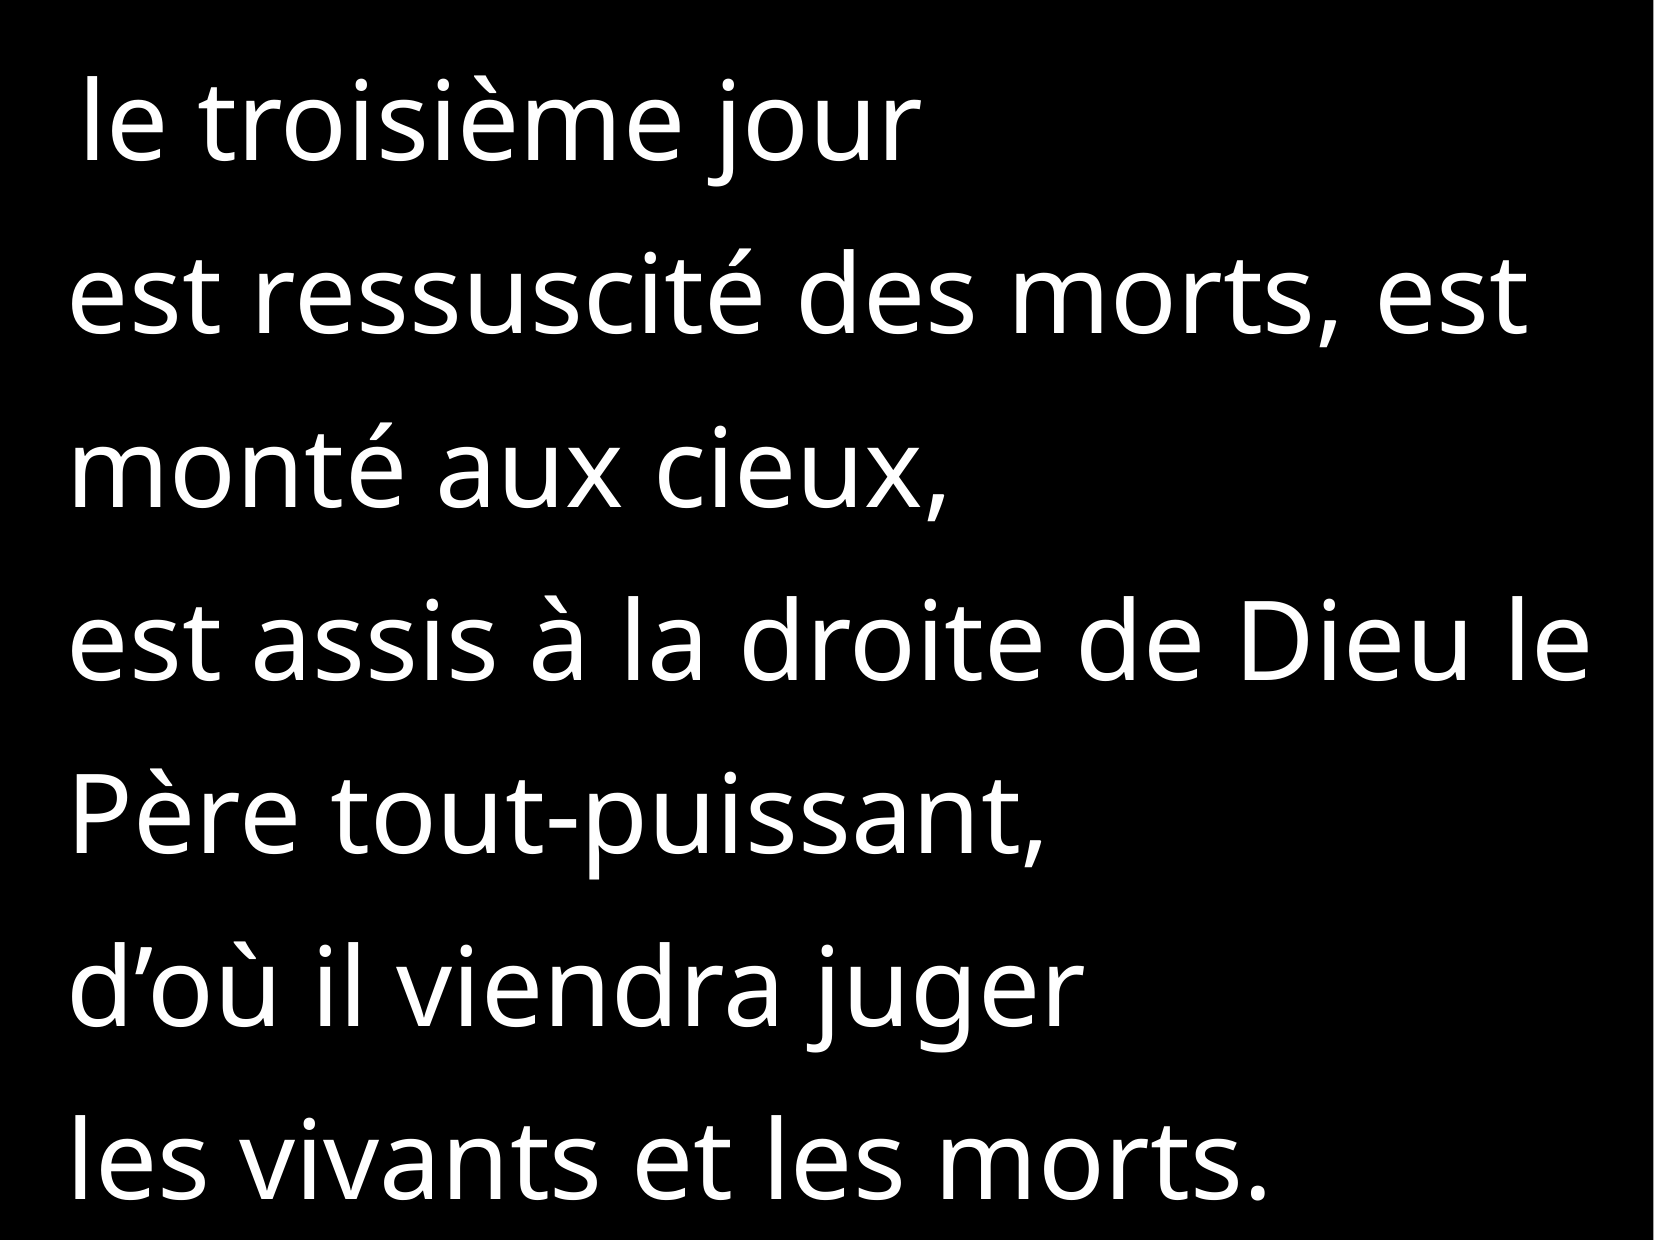

le troisième jour
est ressuscité des morts, est monté aux cieux,
est assis à la droite de Dieu le Père tout-puissant,
d’où il viendra juger
les vivants et les morts.